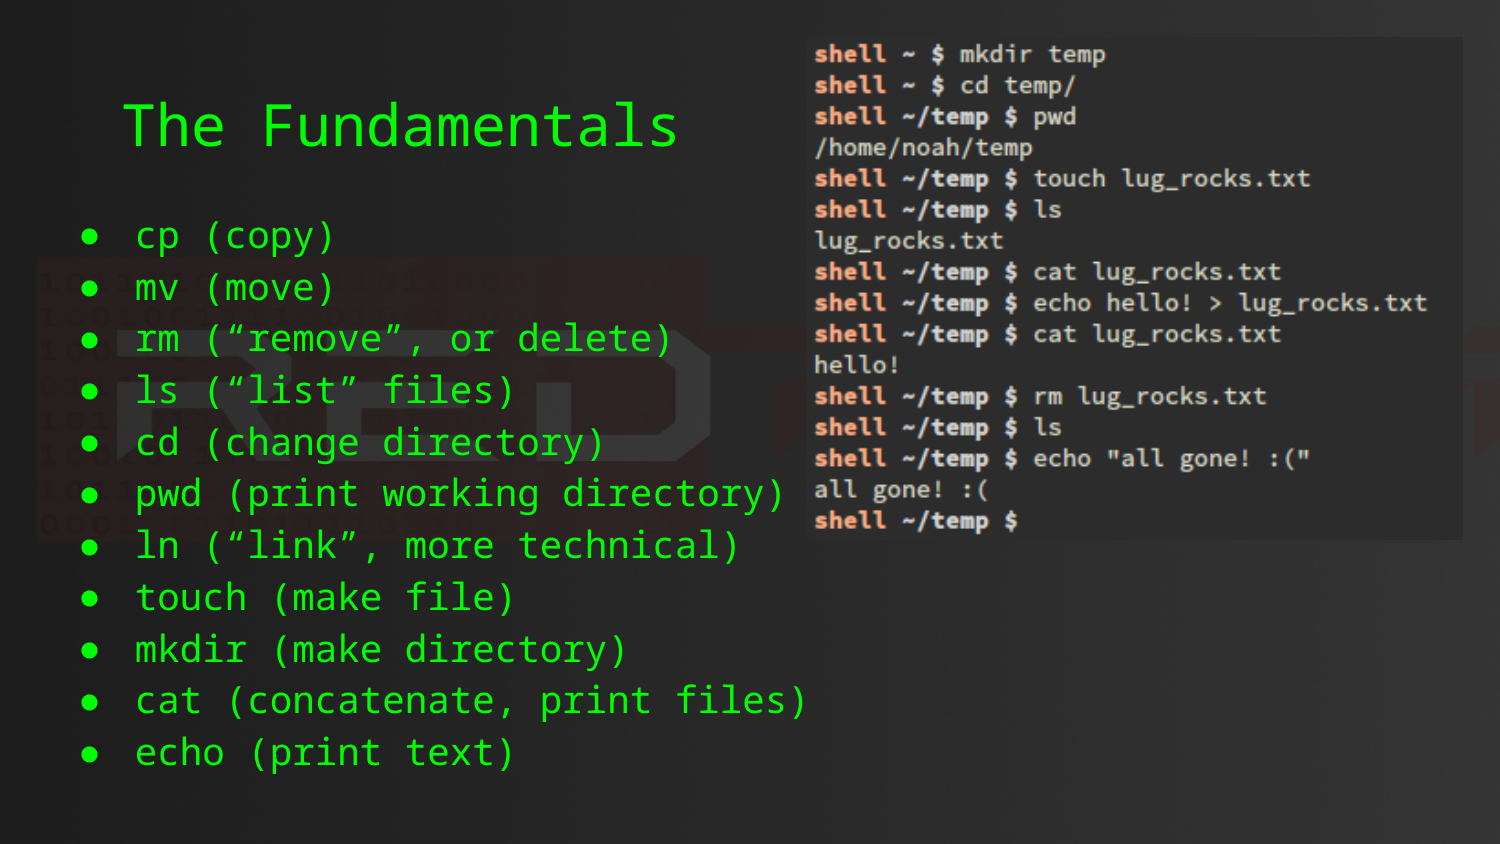

# The Fundamentals
cp (copy)
mv (move)
rm (“remove”, or delete)
ls (“list” files)
cd (change directory)
pwd (print working directory)
ln (“link”, more technical)
touch (make file)
mkdir (make directory)
cat (concatenate, print files)
echo (print text)